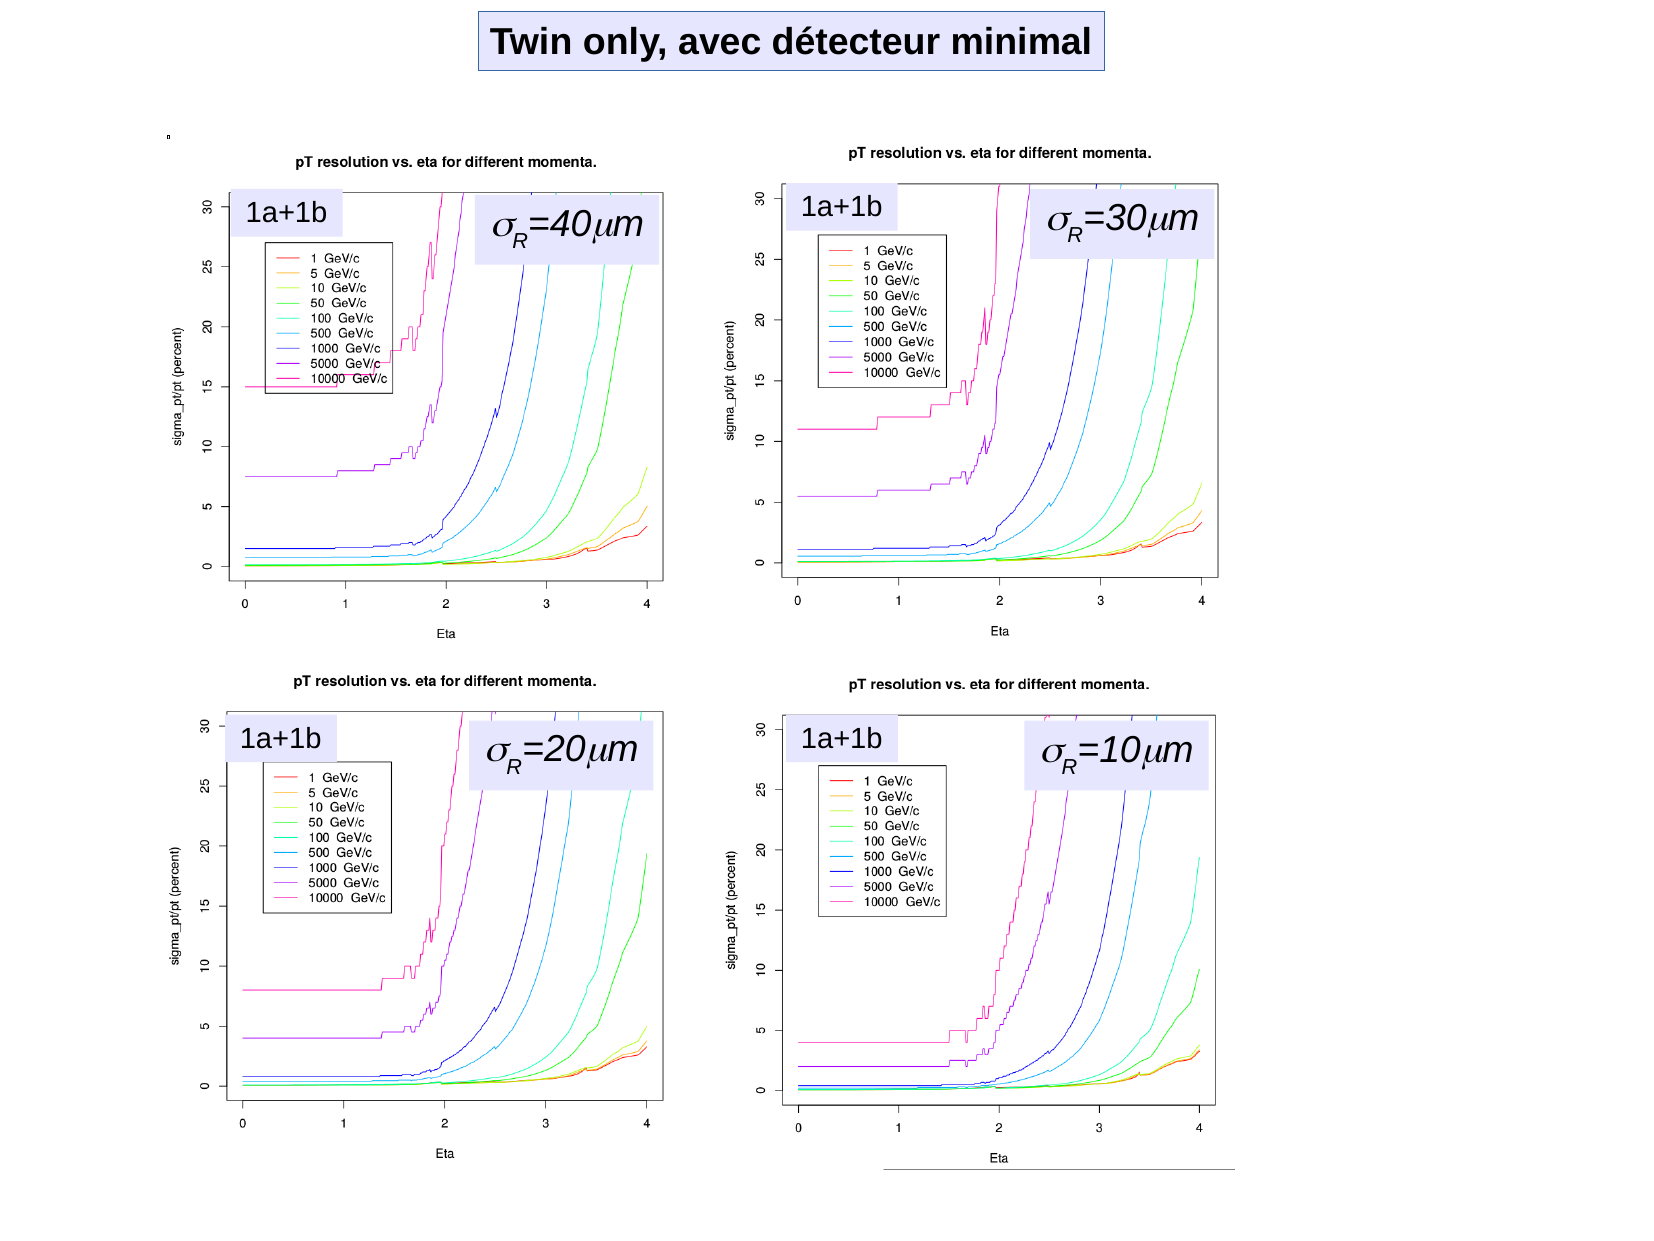

Twin only, avec détecteur minimal
1a+1b
1a+1b
sR=30mm
sR=40mm
1a+1b
1a+1b
sR=20mm
sR=10mm